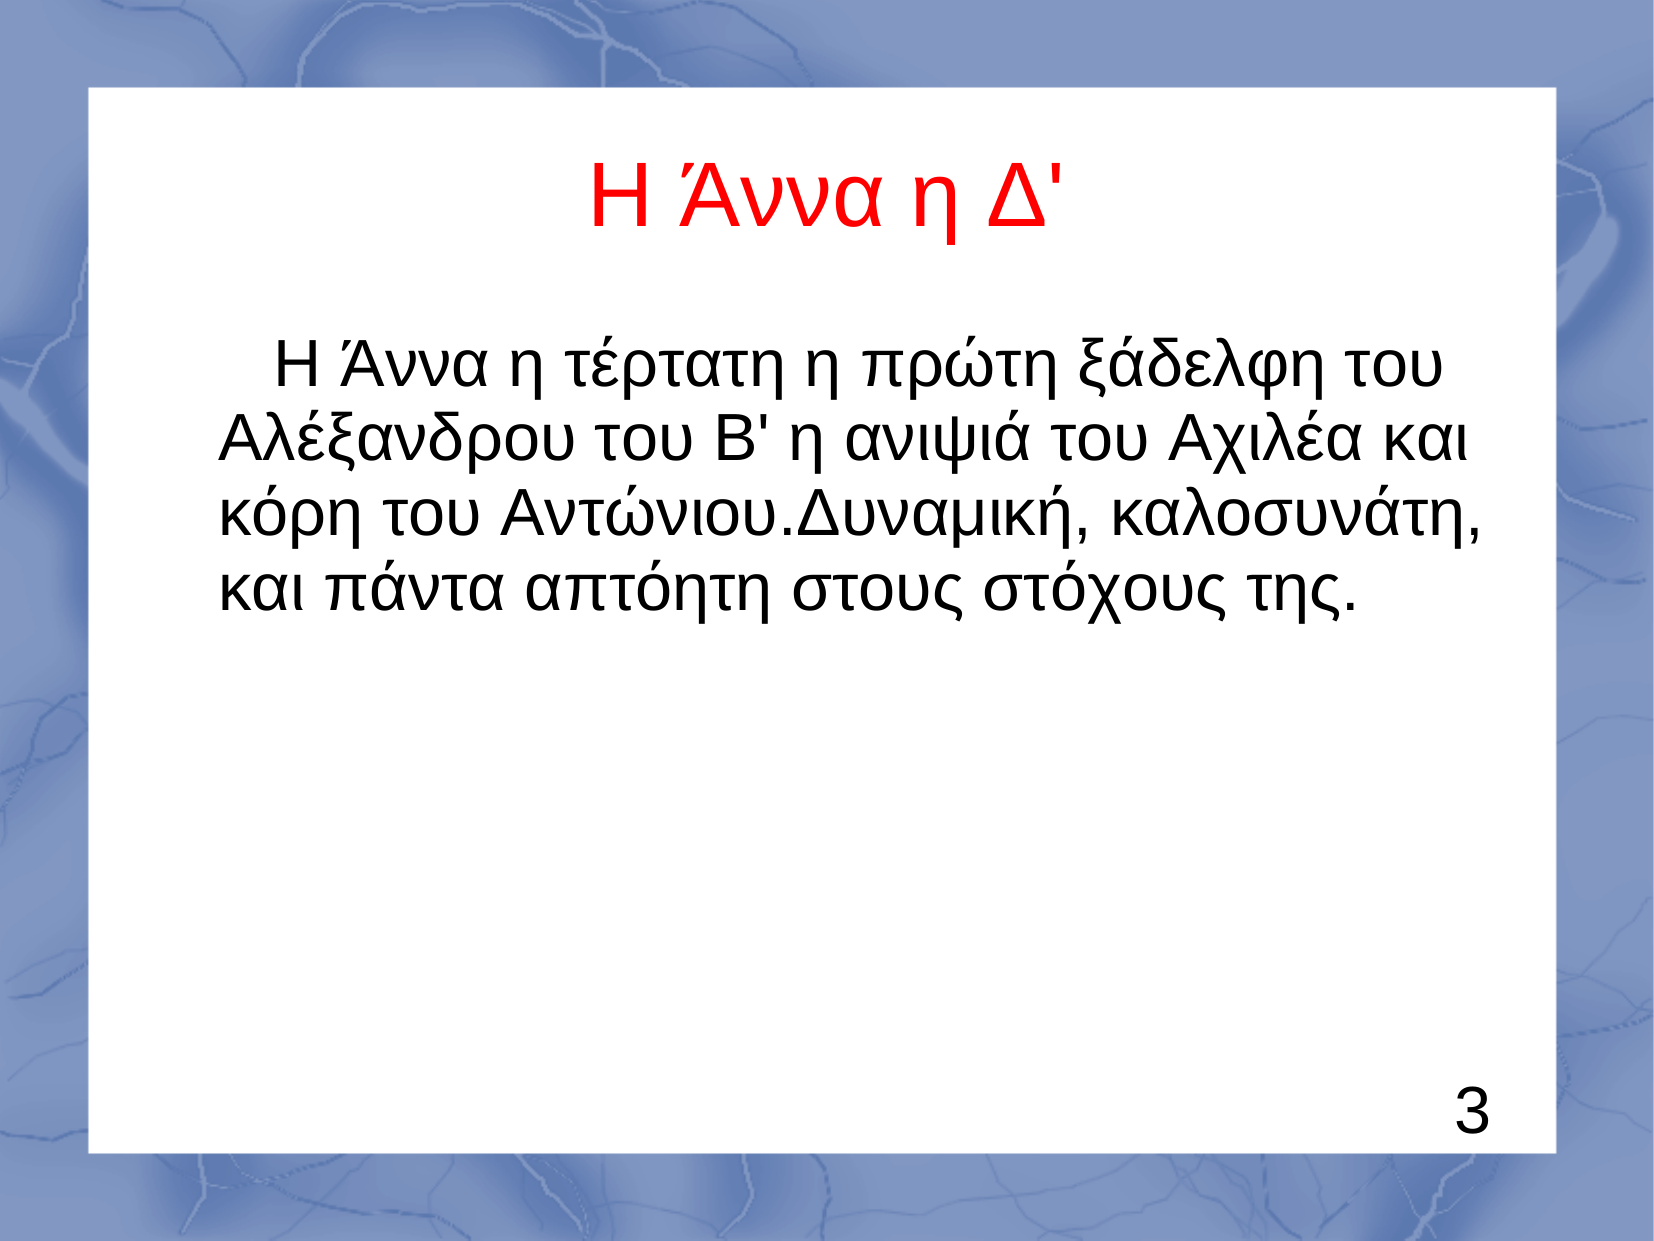

# Η Άννα η Δ'
 Η Άννα η τέρτατη η πρώτη ξάδελφη του Αλέξανδρου του Β' η ανιψιά του Αχιλέα και κόρη του Αντώνιου.Δυναμική, καλοσυνάτη, και πάντα απτόητη στους στόχους της. 3